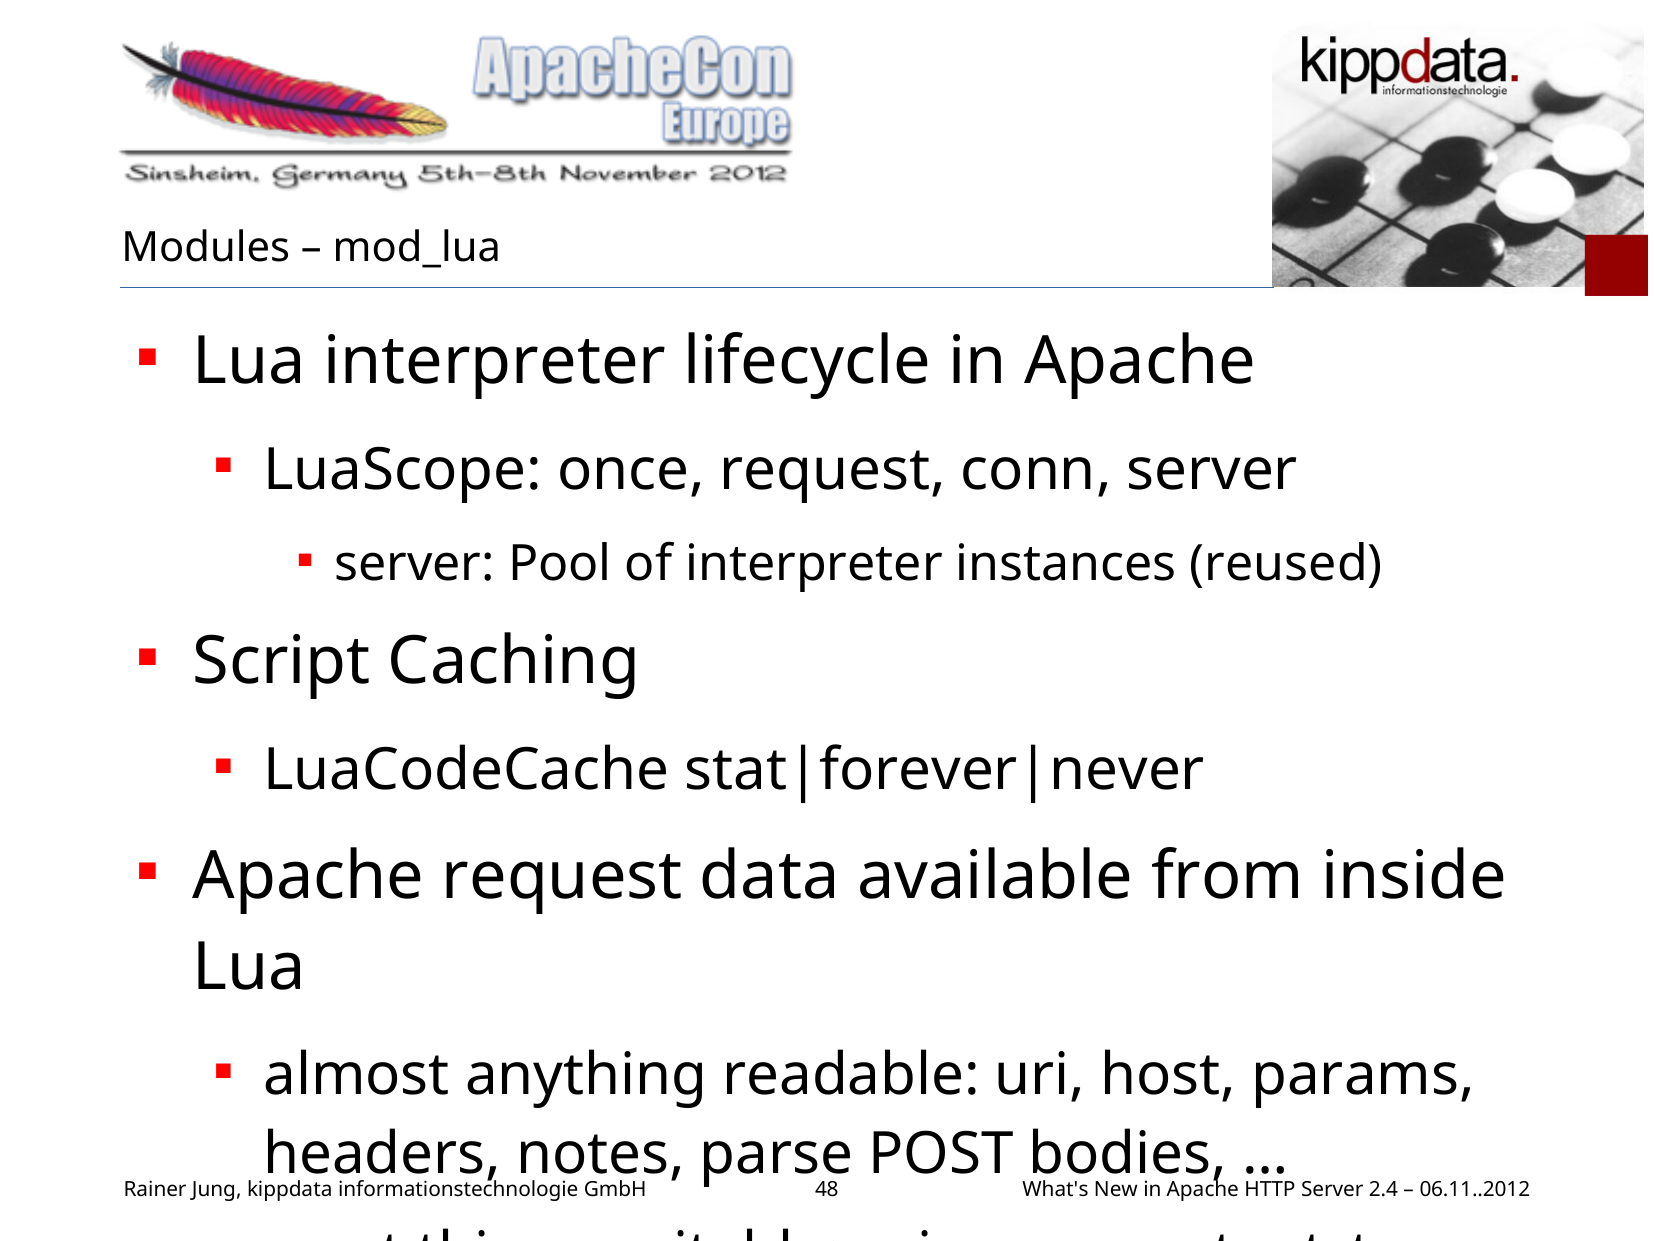

# Modules – mod_lua
Lua interpreter lifecycle in Apache
LuaScope: once, request, conn, server
server: Pool of interpreter instances (reused)
Script Caching
LuaCodeCache stat|forever|never
Apache request data available from inside Lua
almost anything readable: uri, host, params, headers, notes, parse POST bodies, …
most things writable: uri, user, content_type, status, filename, headers (in/out), notes